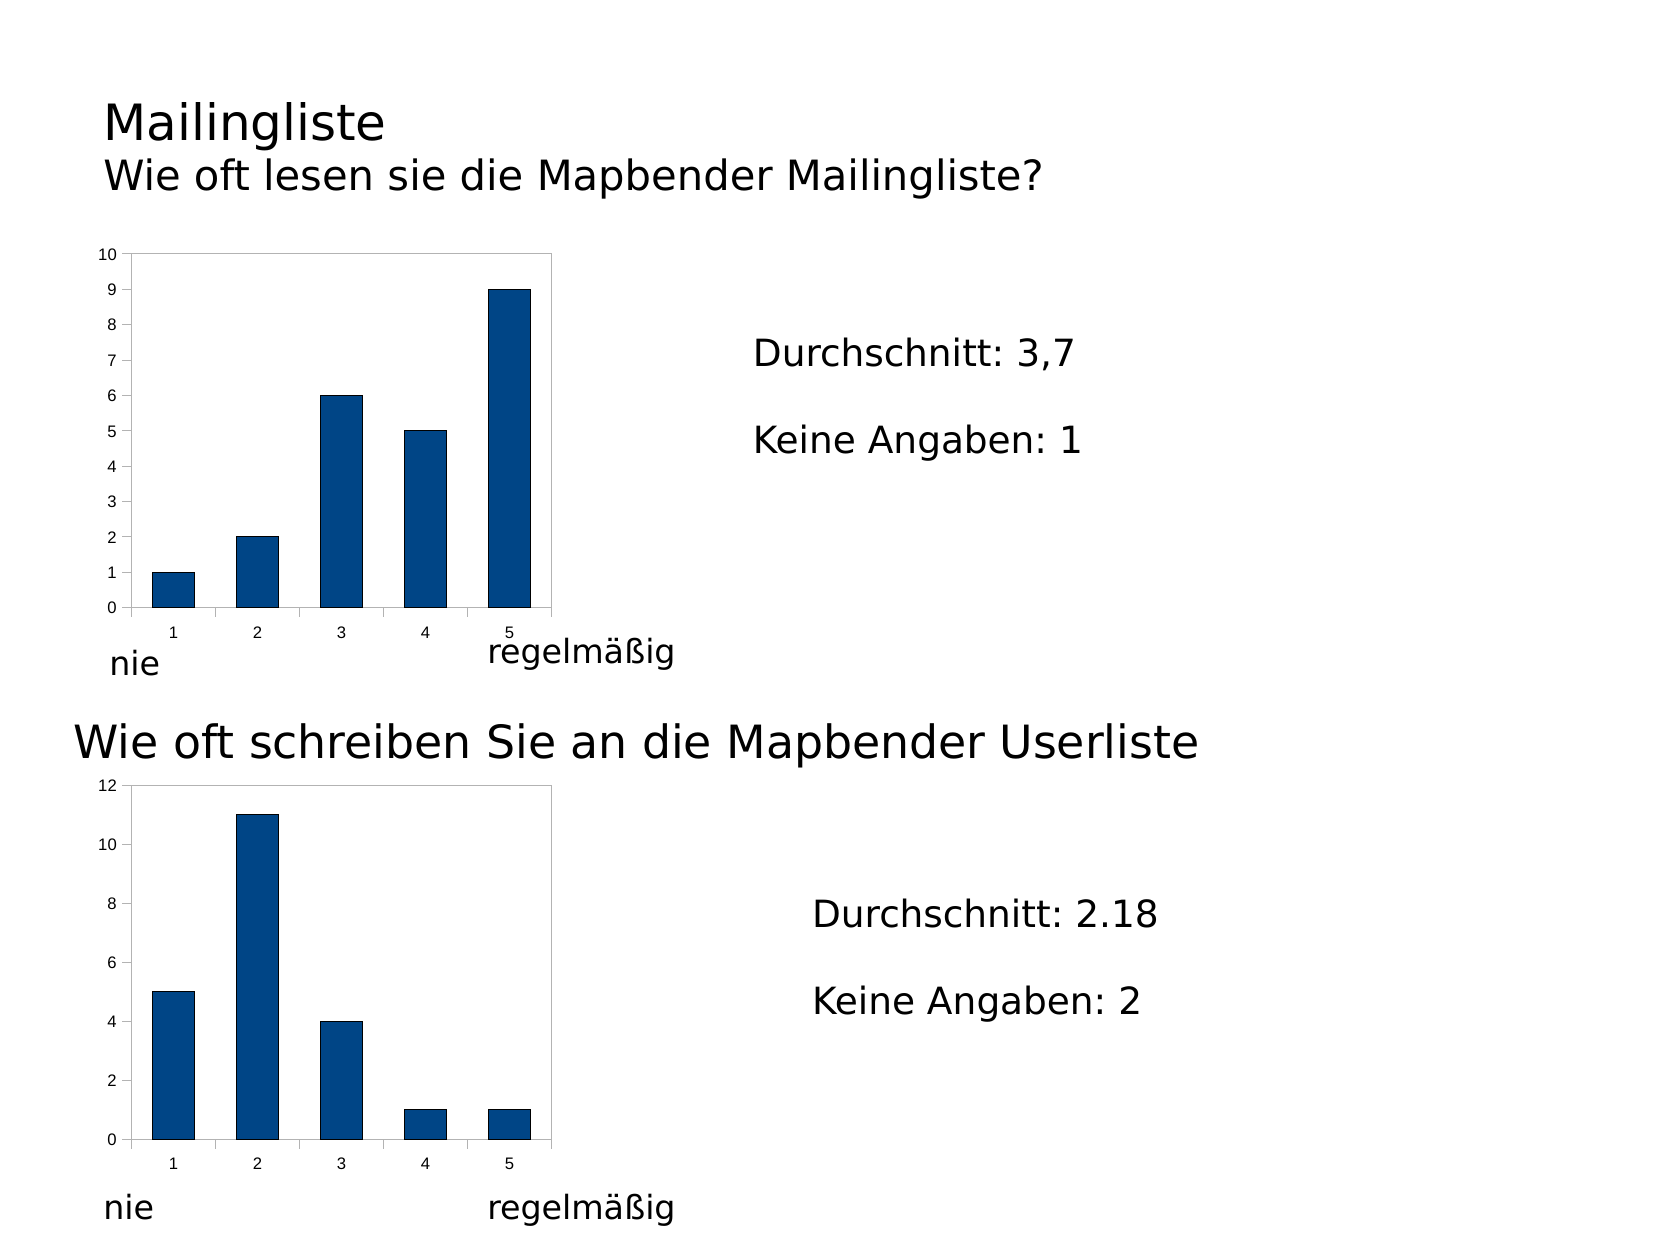

Mailingliste
Wie oft lesen sie die Mapbender Mailingliste?
### Chart
| Category | Zeile 62 |
|---|---|
| 1 | 1.0 |
| 2 | 2.0 |
| 3 | 6.0 |
| 4 | 5.0 |
| 5 | 9.0 |Durchschnitt: 3,7
Keine Angaben: 1
regelmäßig
nie
Wie oft schreiben Sie an die Mapbender Userliste
### Chart
| Category | Zeile 65 |
|---|---|
| 1 | 5.0 |
| 2 | 11.0 |
| 3 | 4.0 |
| 4 | 1.0 |
| 5 | 1.0 |Durchschnitt: 2.18
Keine Angaben: 2
nie
regelmäßig